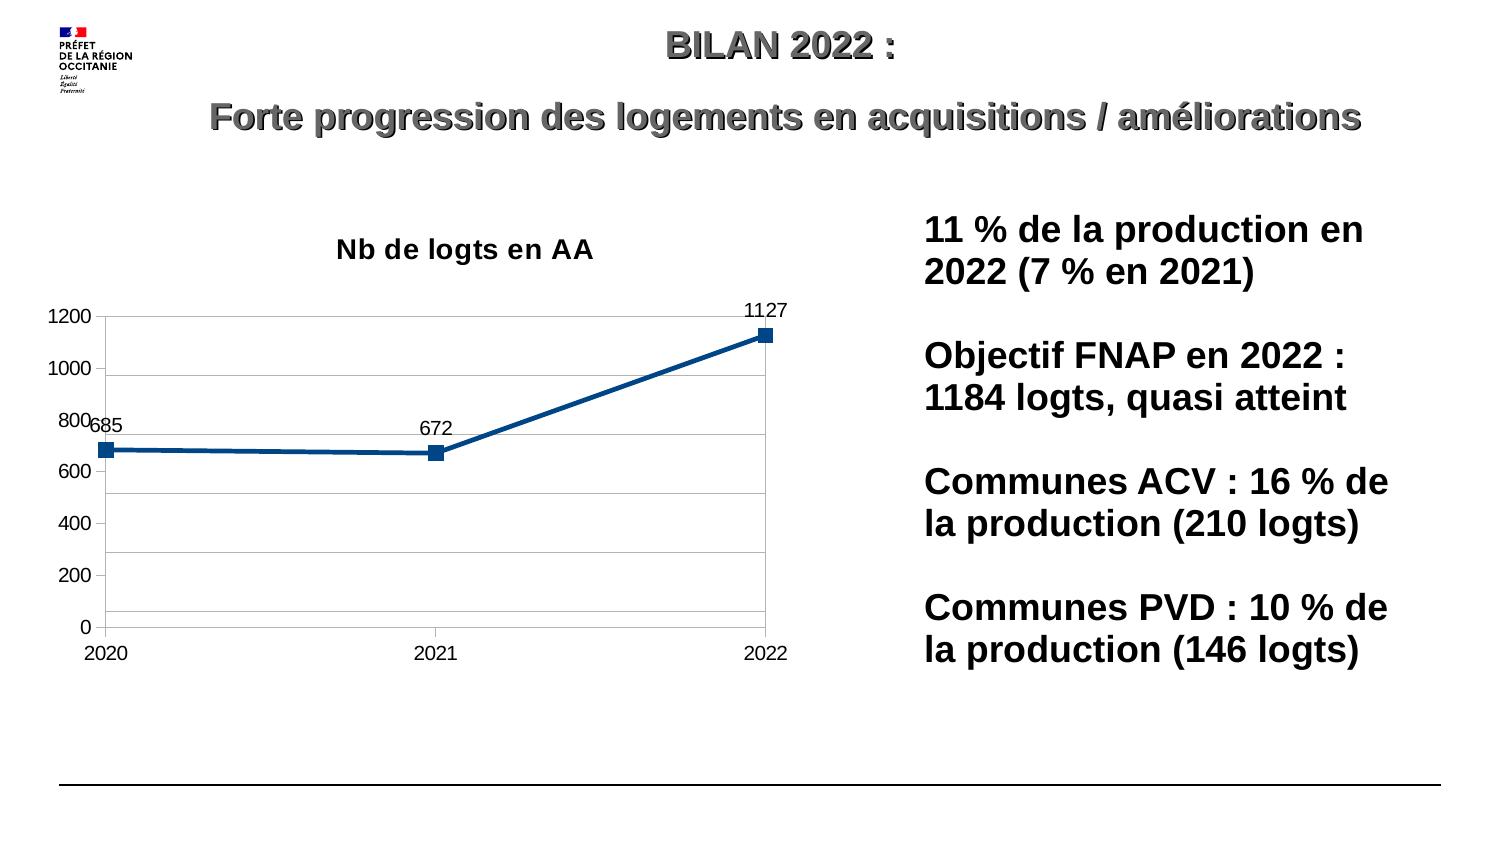

BILAN 2022 :
Forte progression des logements en acquisitions / améliorations
#
11 % de la production en 2022 (7 % en 2021)
Objectif FNAP en 2022 : 1184 logts, quasi atteint
Communes ACV : 16 % de la production (210 logts)
Communes PVD : 10 % de la production (146 logts)
### Chart: Nb de logts en AA
| Category | Nb de logts en AA |
|---|---|
| 2020 | 685.0 |
| 2021 | 672.0 |
| 2022 | 1127.0 |